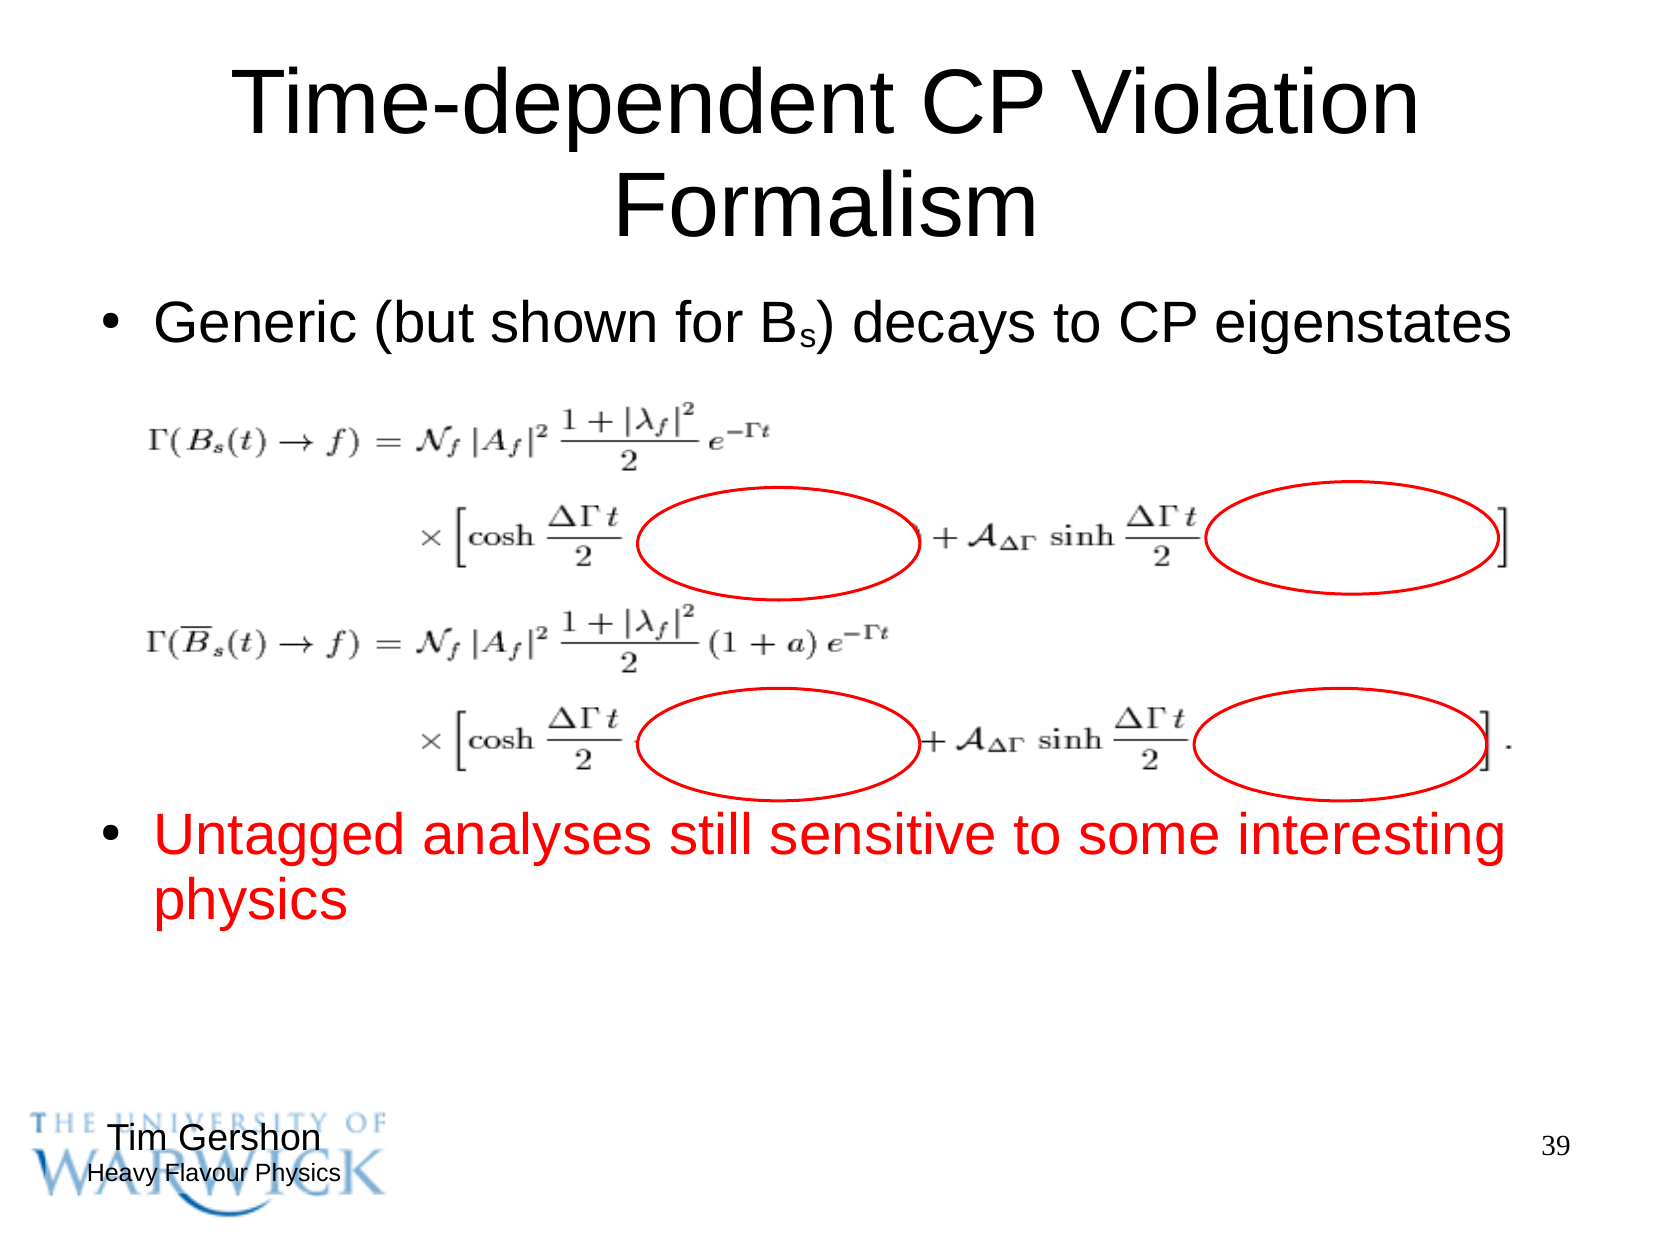

# Time-dependent CP Violation Formalism
Generic (but shown for Bs) decays to CP eigenstates
Untagged analyses still sensitive to some interesting physics
Tim Gershon
New Physics & CP Violation
Tim Gershon
Heavy Flavour Physics
39